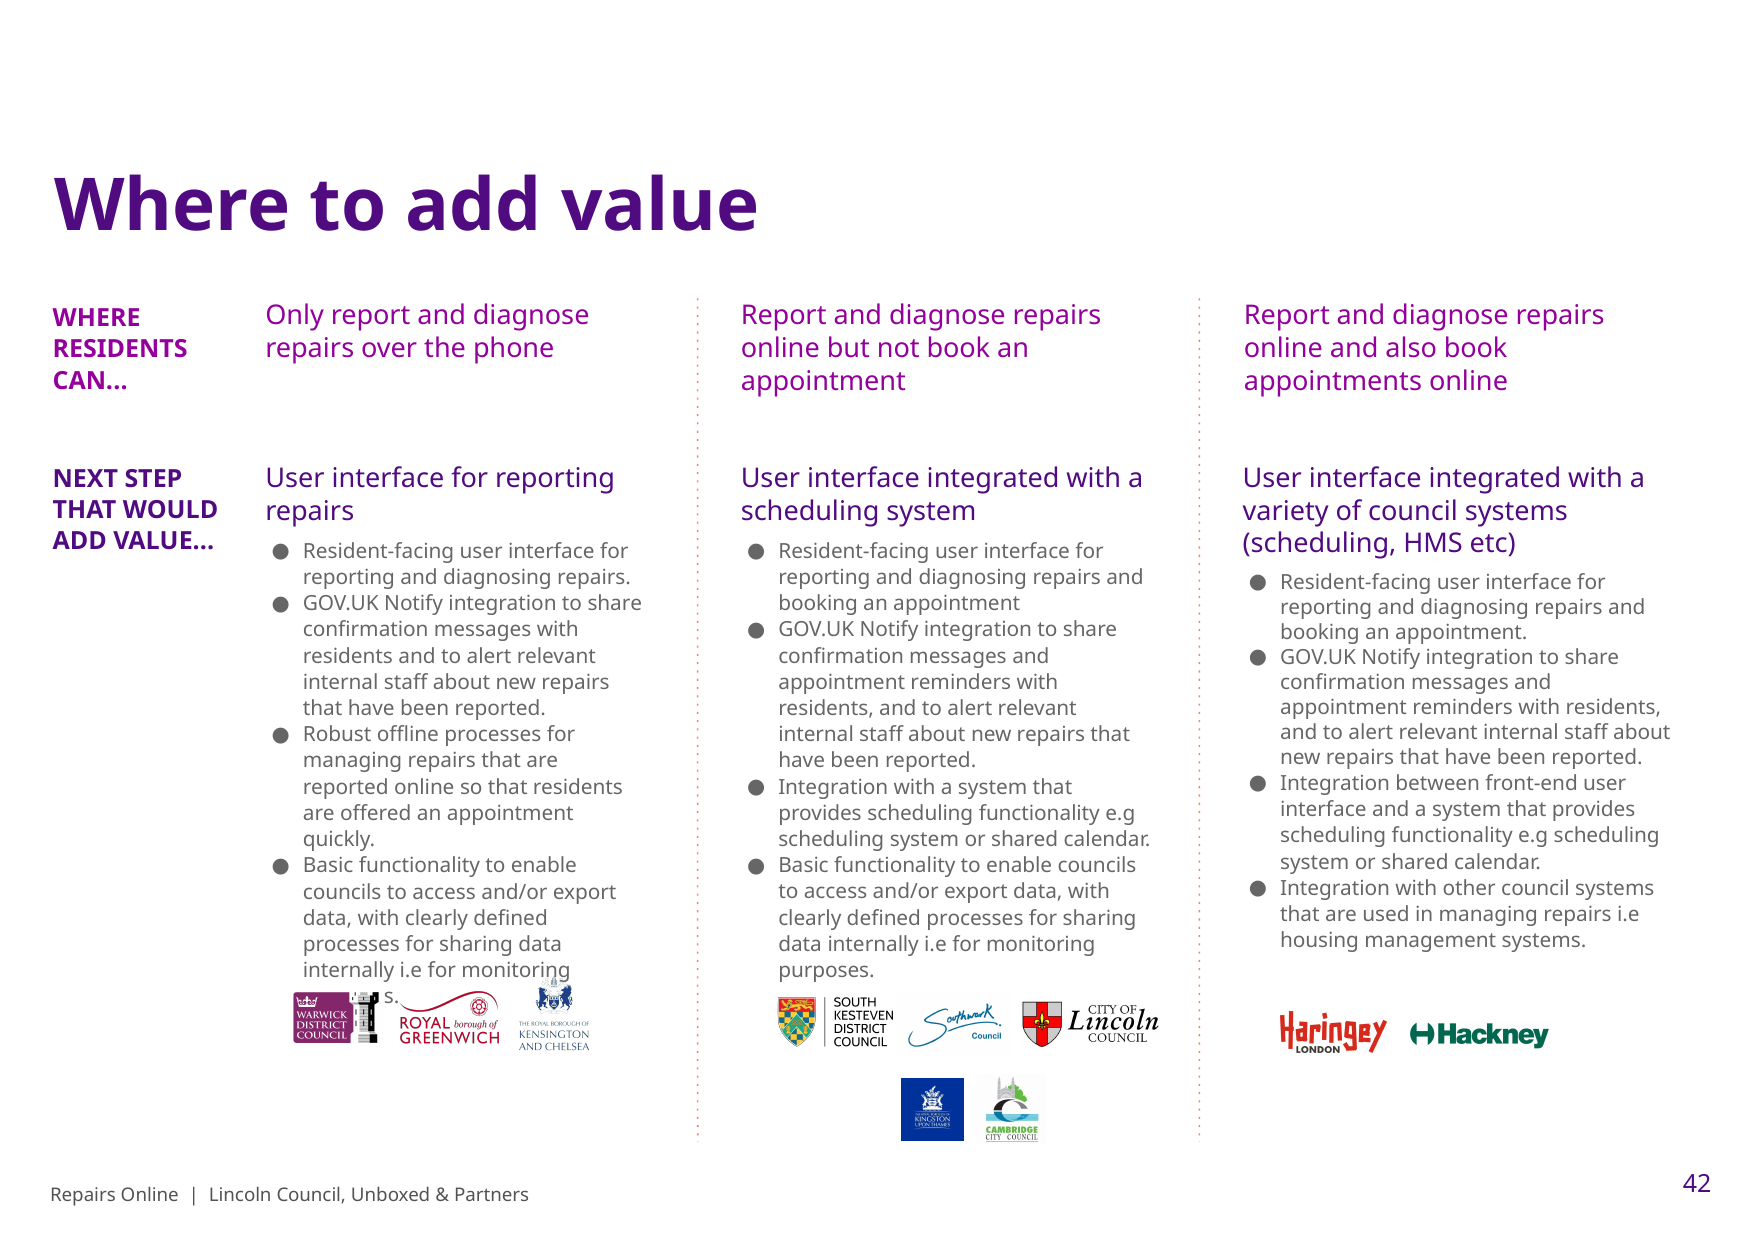

# Where to add value
Only report and diagnose repairs over the phone
Report and diagnose repairs online but not book an appointment
Report and diagnose repairs online and also book appointments online
WHERE RESIDENTS
CAN...
NEXT STEP THAT WOULD ADD VALUE...
User interface for reporting repairs
Resident-facing user interface for reporting and diagnosing repairs.
GOV.UK Notify integration to share confirmation messages with residents and to alert relevant internal staff about new repairs that have been reported.
Robust offline processes for managing repairs that are reported online so that residents are offered an appointment quickly.
Basic functionality to enable councils to access and/or export data, with clearly defined processes for sharing data internally i.e for monitoring purposes.
User interface integrated with a scheduling system
Resident-facing user interface for reporting and diagnosing repairs and booking an appointment
GOV.UK Notify integration to share confirmation messages and appointment reminders with residents, and to alert relevant internal staff about new repairs that have been reported.
Integration with a system that provides scheduling functionality e.g scheduling system or shared calendar.
Basic functionality to enable councils to access and/or export data, with clearly defined processes for sharing data internally i.e for monitoring purposes.
User interface integrated with a variety of council systems (scheduling, HMS etc)
Resident-facing user interface for reporting and diagnosing repairs and booking an appointment.
GOV.UK Notify integration to share confirmation messages and appointment reminders with residents, and to alert relevant internal staff about new repairs that have been reported.
Integration between front-end user interface and a system that provides scheduling functionality e.g scheduling system or shared calendar.
Integration with other council systems that are used in managing repairs i.e housing management systems.